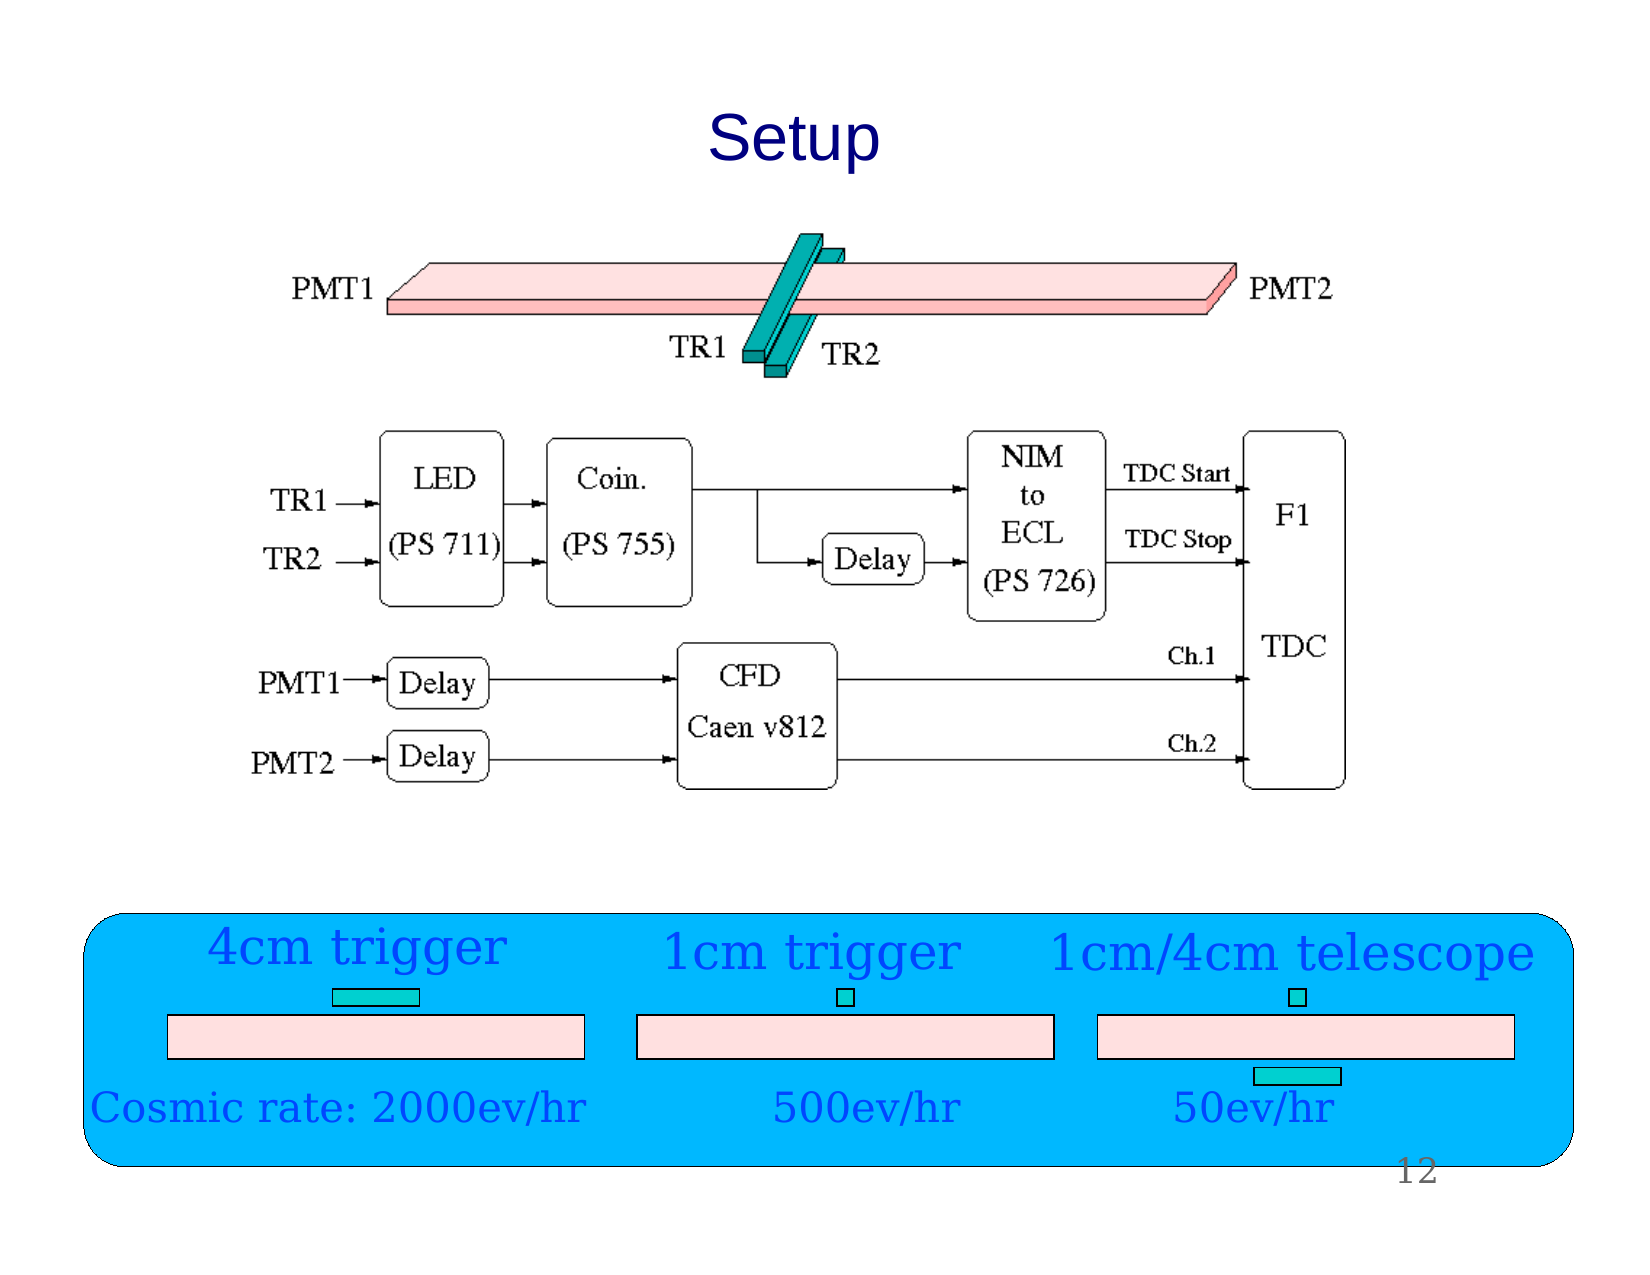

Setup
4cm trigger
1cm trigger
1cm/4cm telescope
Cosmic rate: 2000ev/hr 500ev/hr 50ev/hr